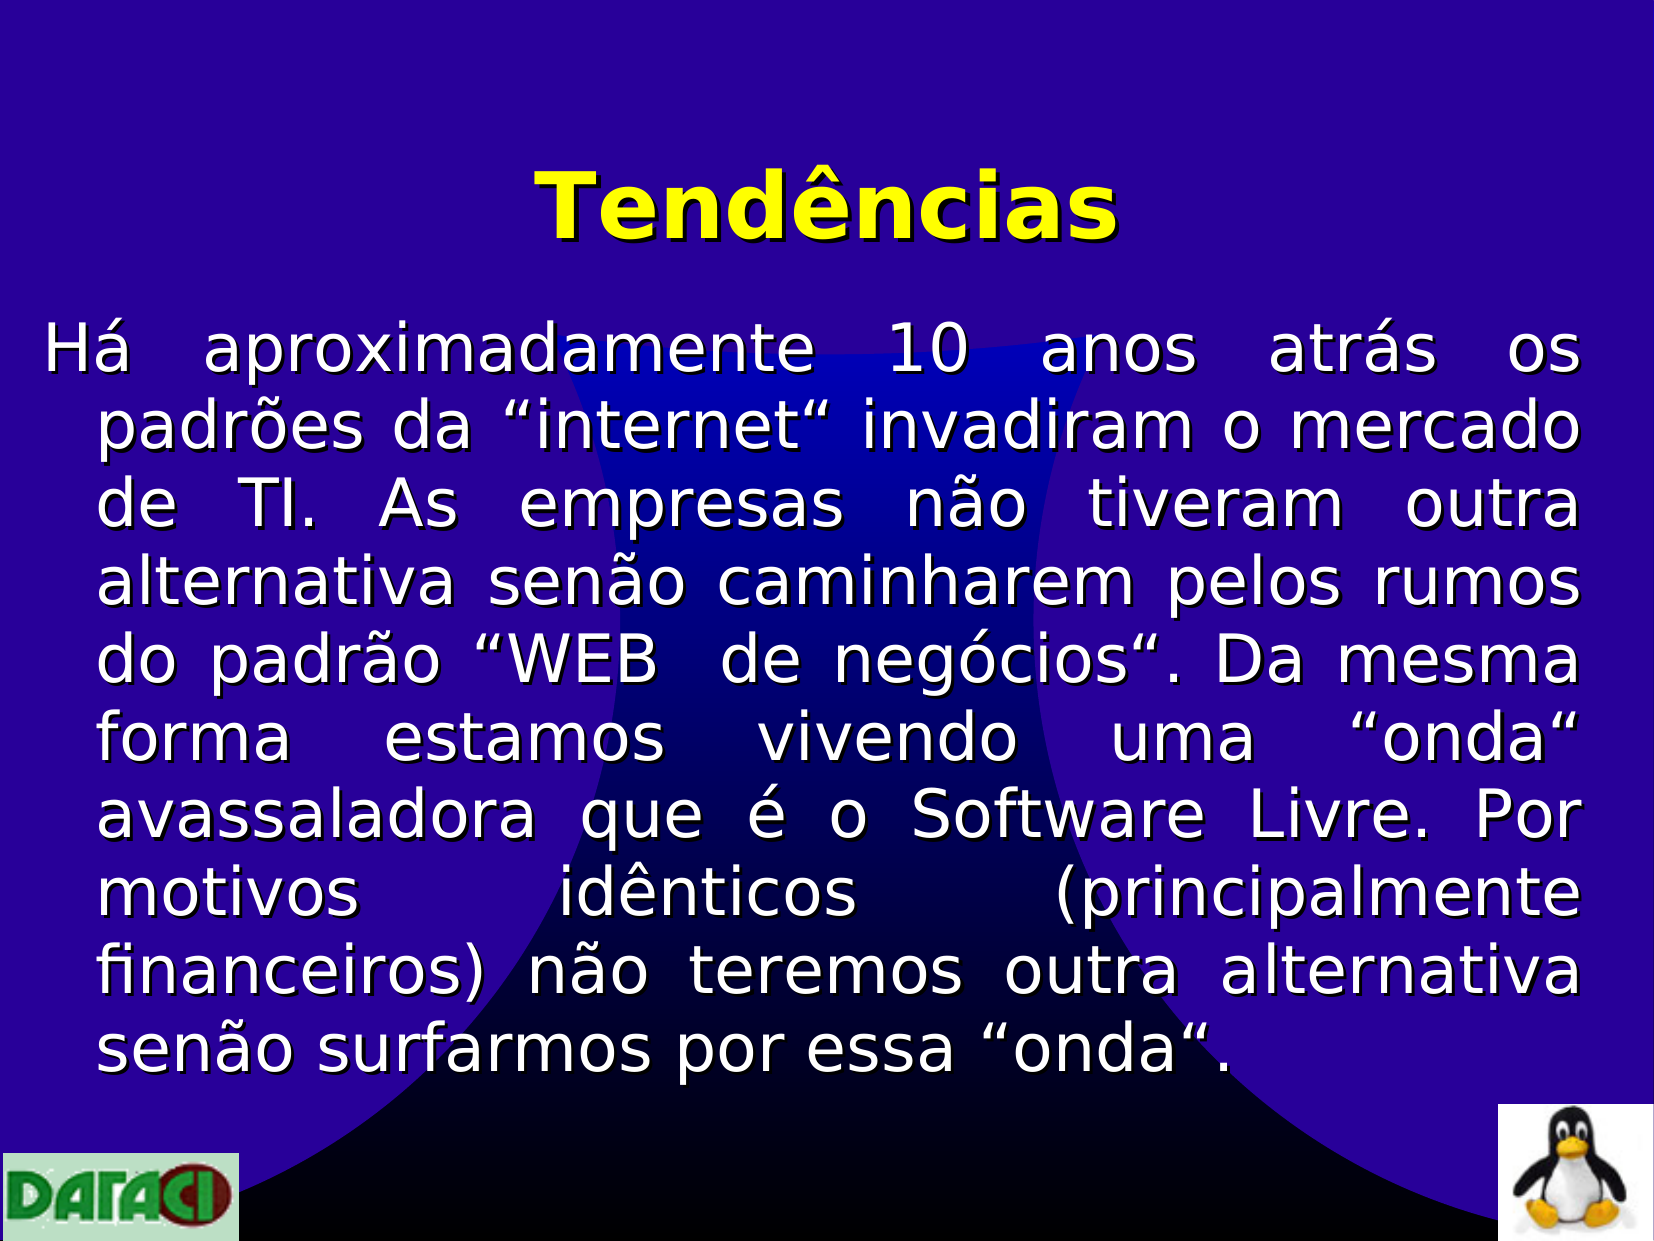

# Tendências
Há aproximadamente 10 anos atrás os padrões da “internet“ invadiram o mercado de TI. As empresas não tiveram outra alternativa senão caminharem pelos rumos do padrão “WEB de negócios“. Da mesma forma estamos vivendo uma “onda“ avassaladora que é o Software Livre. Por motivos idênticos (principalmente financeiros) não teremos outra alternativa senão surfarmos por essa “onda“.